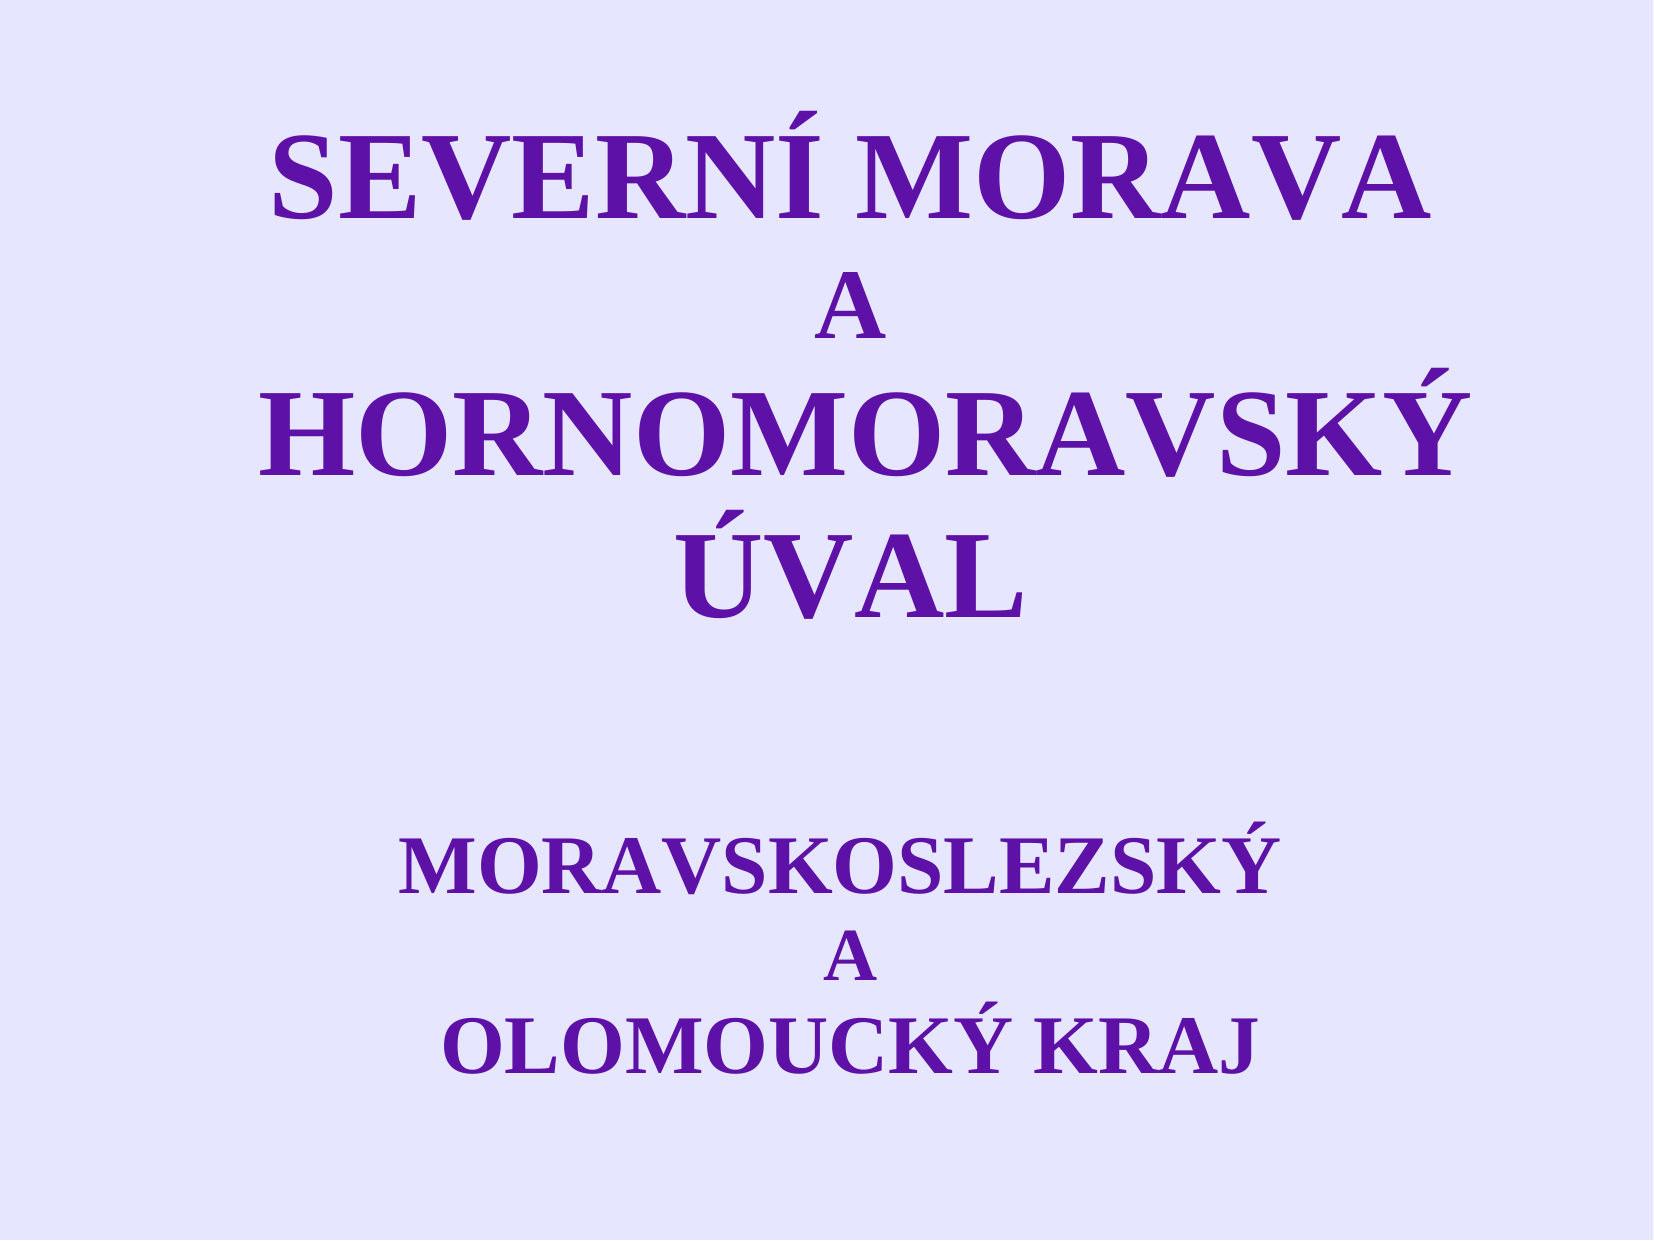

# SEVERNÍ MORAVA A HORNOMORAVSKÝ ÚVAL MORAVSKOSLEZSKÝ A OLOMOUCKÝ KRAJ